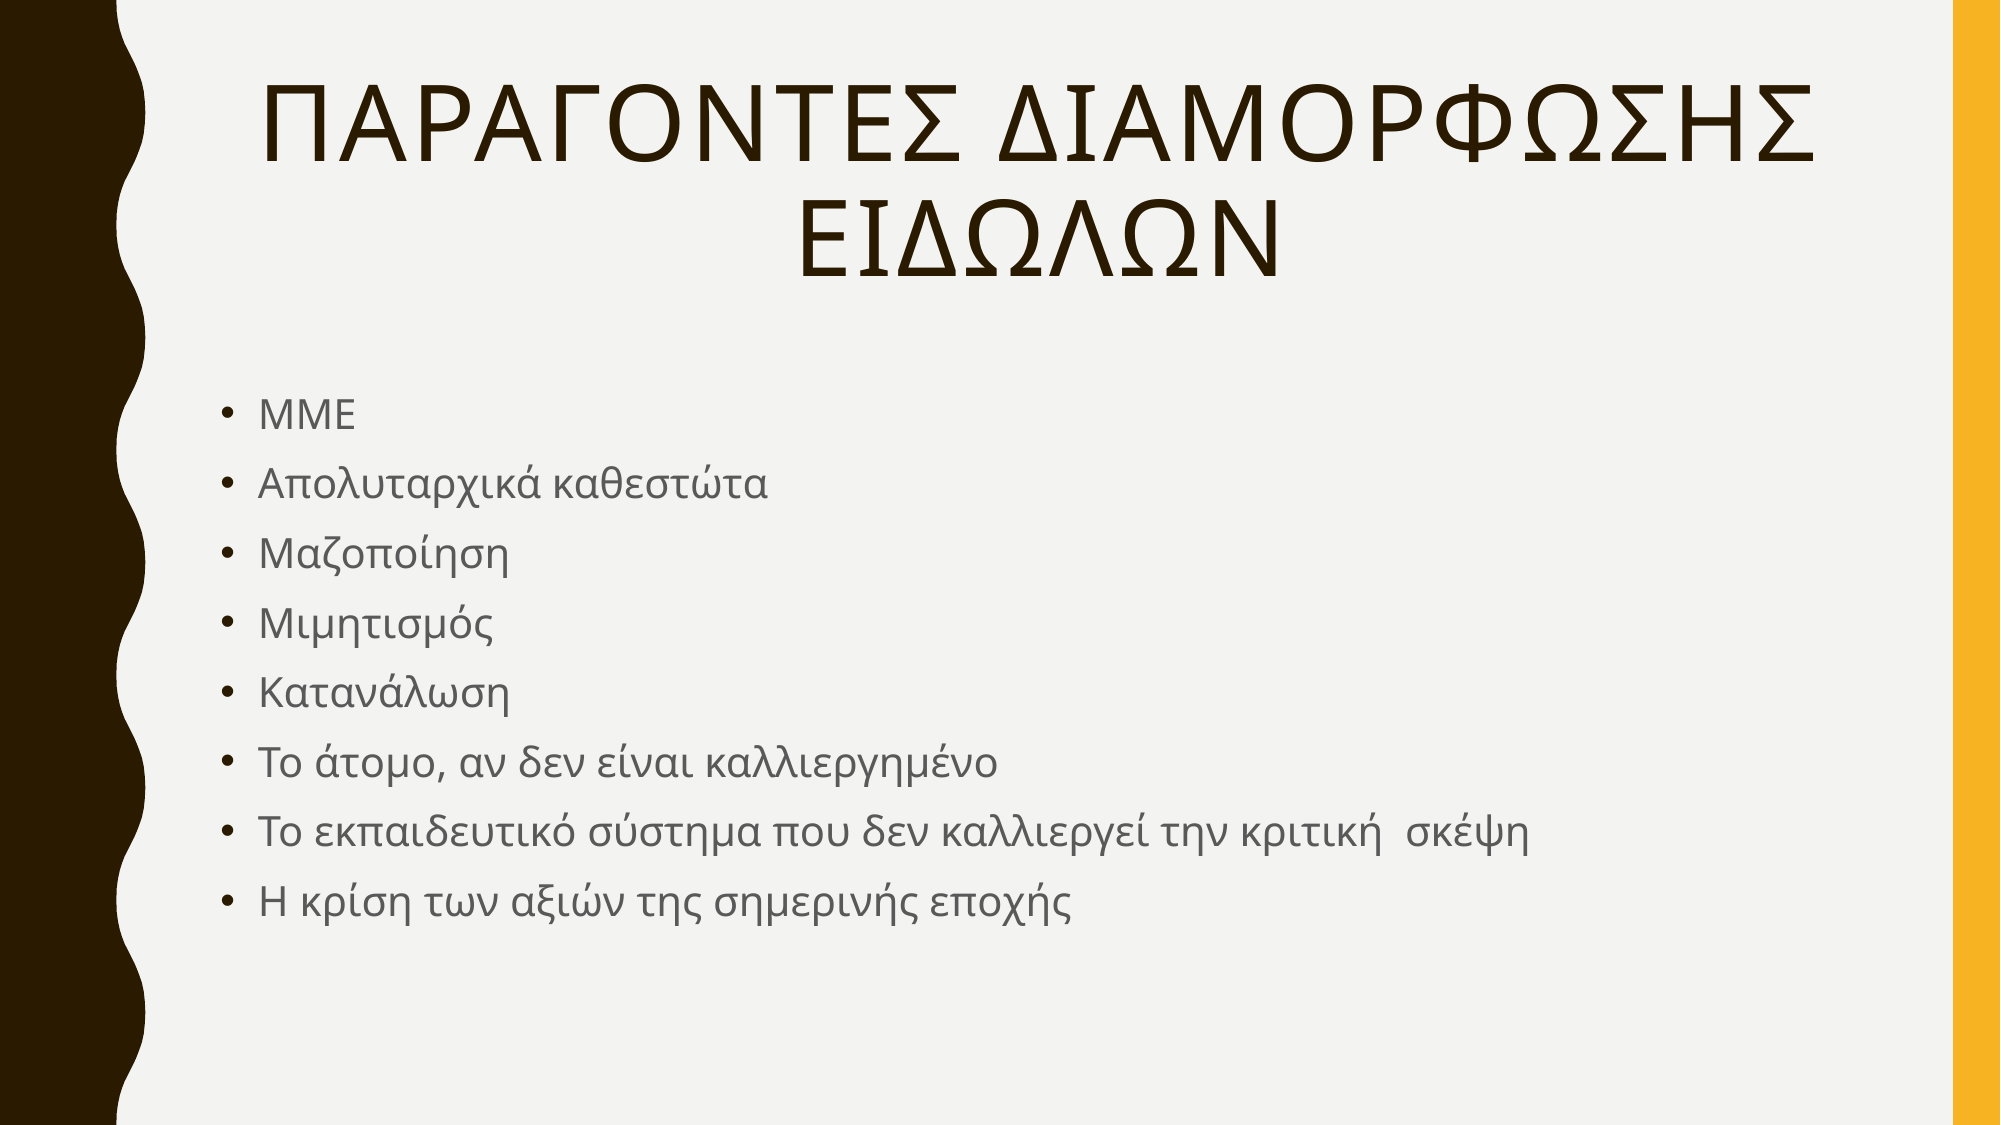

# Παραγοντες διαμορφωσησ ειδωλων
ΜΜΕ
Απολυταρχικά καθεστώτα
Μαζοποίηση
Μιμητισμός
Κατανάλωση
Το άτομο, αν δεν είναι καλλιεργημένο
Το εκπαιδευτικό σύστημα που δεν καλλιεργεί την κριτική σκέψη
Η κρίση των αξιών της σημερινής εποχής